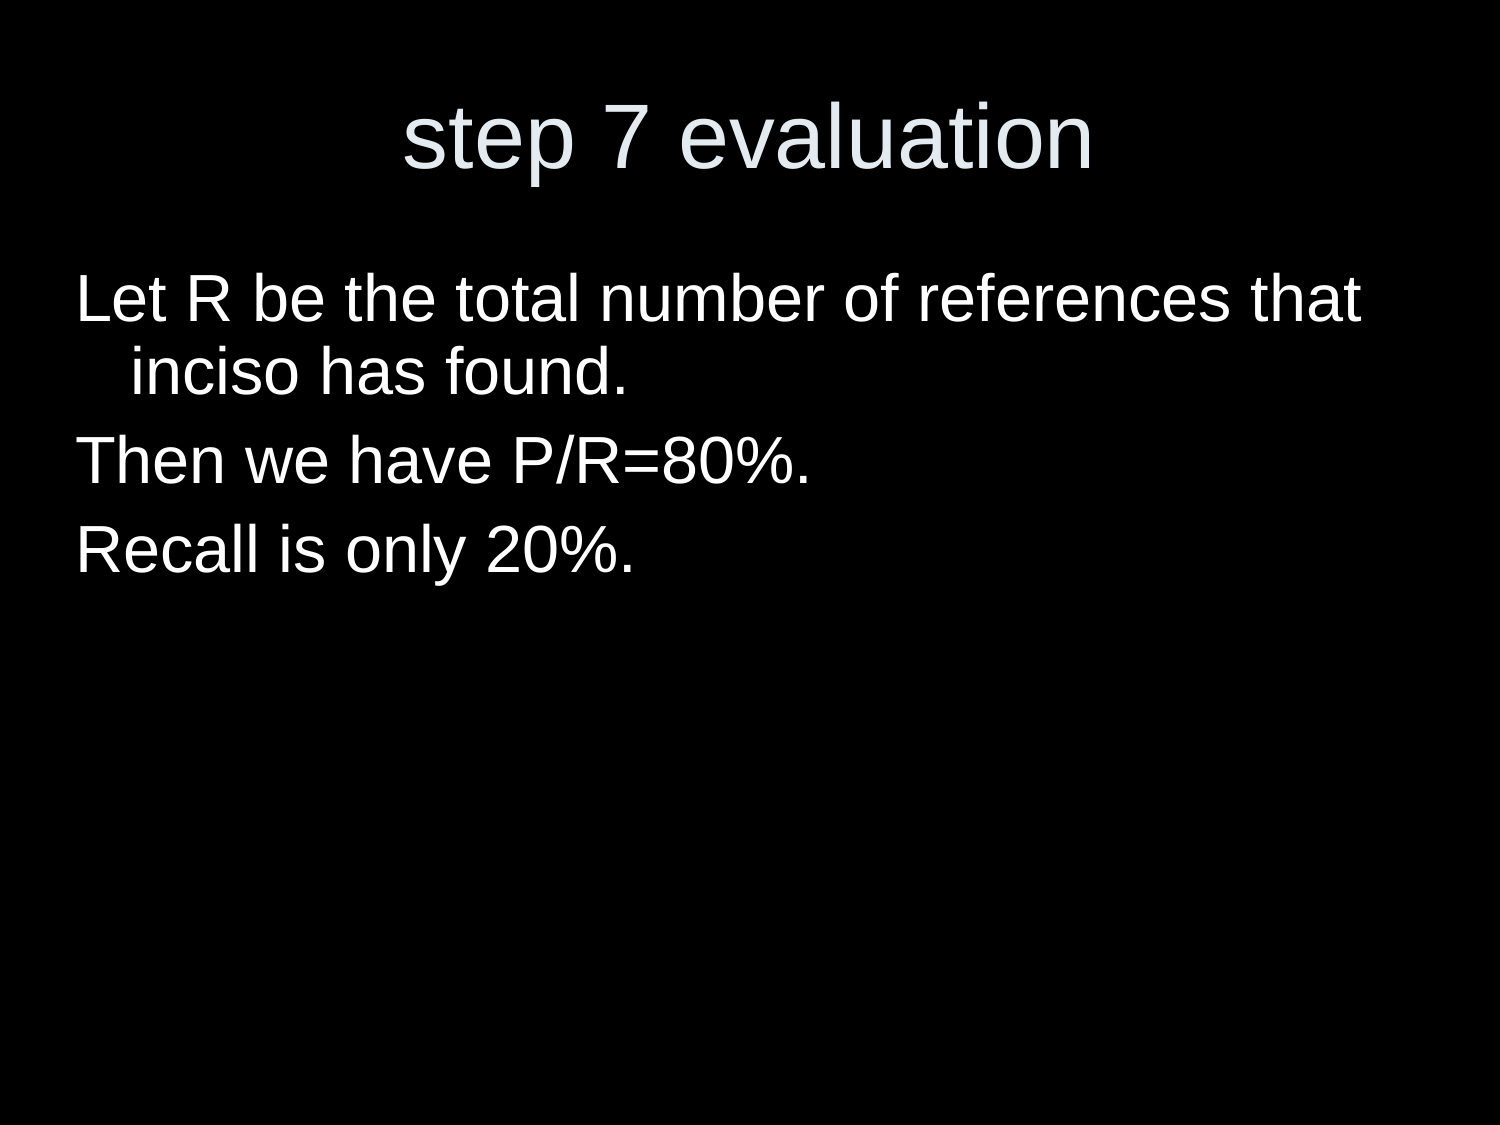

# step 7 evaluation
Let R be the total number of references that inciso has found.
Then we have P/R=80%.
Recall is only 20%.